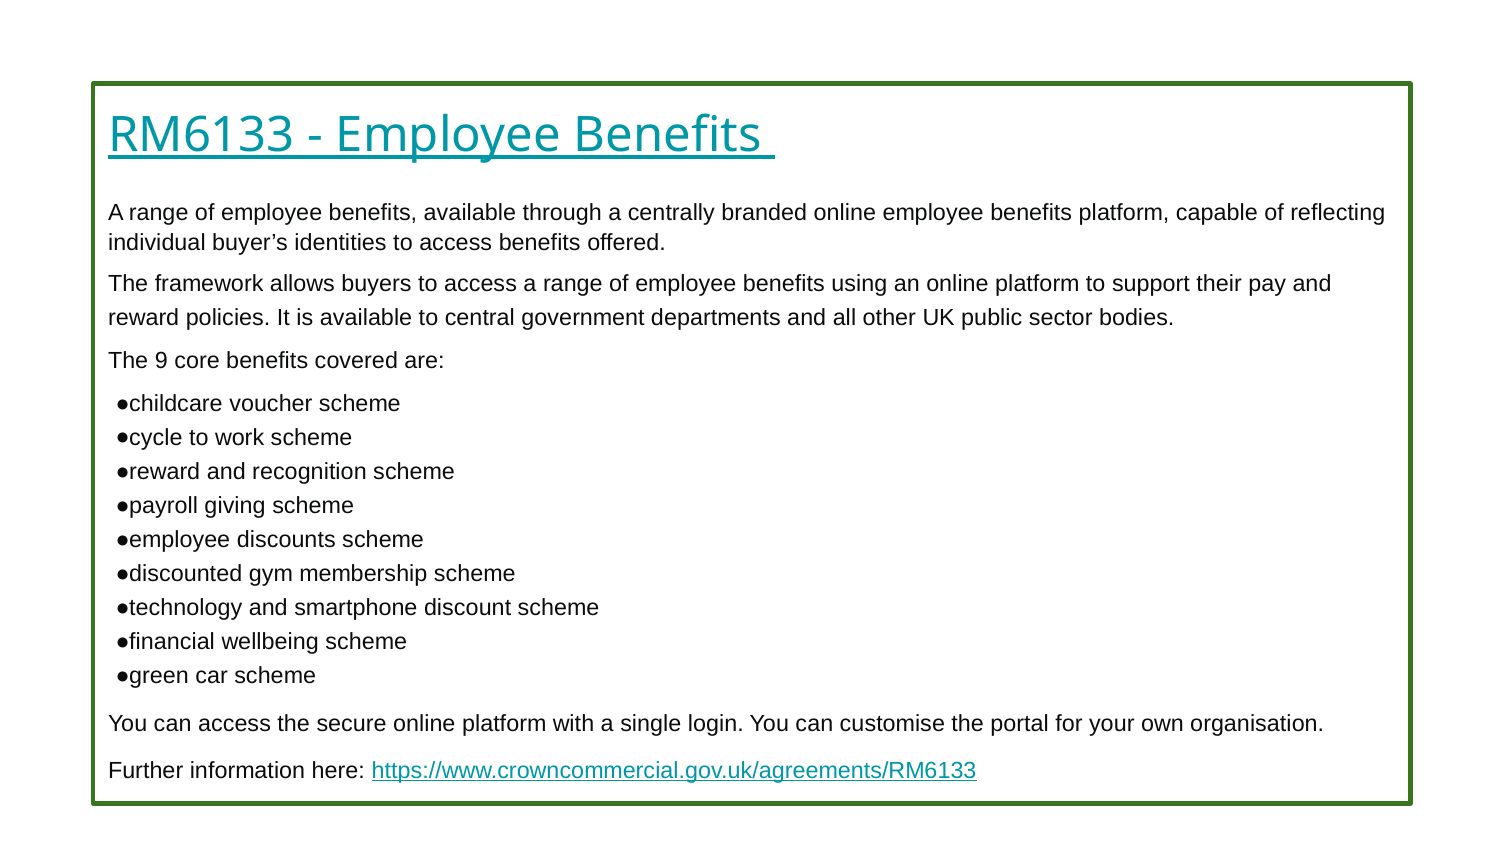

RM6133 - Employee Benefits
A range of employee benefits, available through a centrally branded online employee benefits platform, capable of reflecting individual buyer’s identities to access benefits offered.
The framework allows buyers to access a range of employee benefits using an online platform to support their pay and reward policies. It is available to central government departments and all other UK public sector bodies.
The 9 core benefits covered are:
childcare voucher scheme
cycle to work scheme
reward and recognition scheme
payroll giving scheme
employee discounts scheme
discounted gym membership scheme
technology and smartphone discount scheme
financial wellbeing scheme
green car scheme
You can access the secure online platform with a single login. You can customise the portal for your own organisation.
Further information here: https://www.crowncommercial.gov.uk/agreements/RM6133